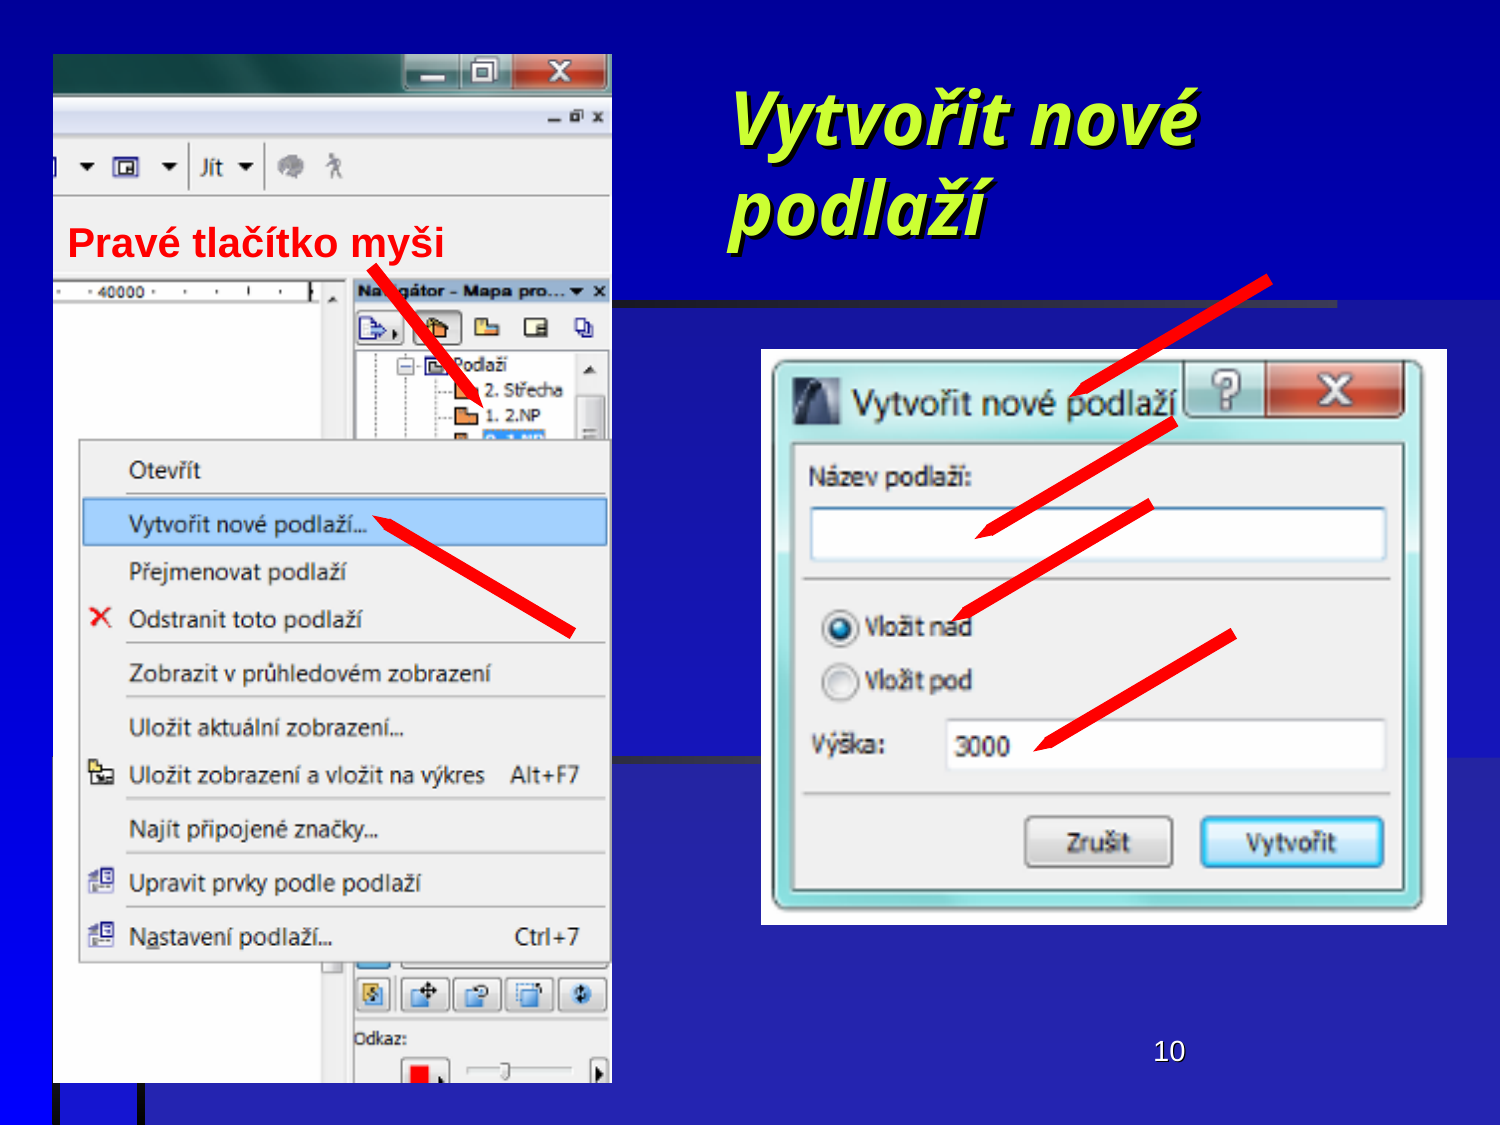

# Vytvořit nové podlaží
Pravé tlačítko myši